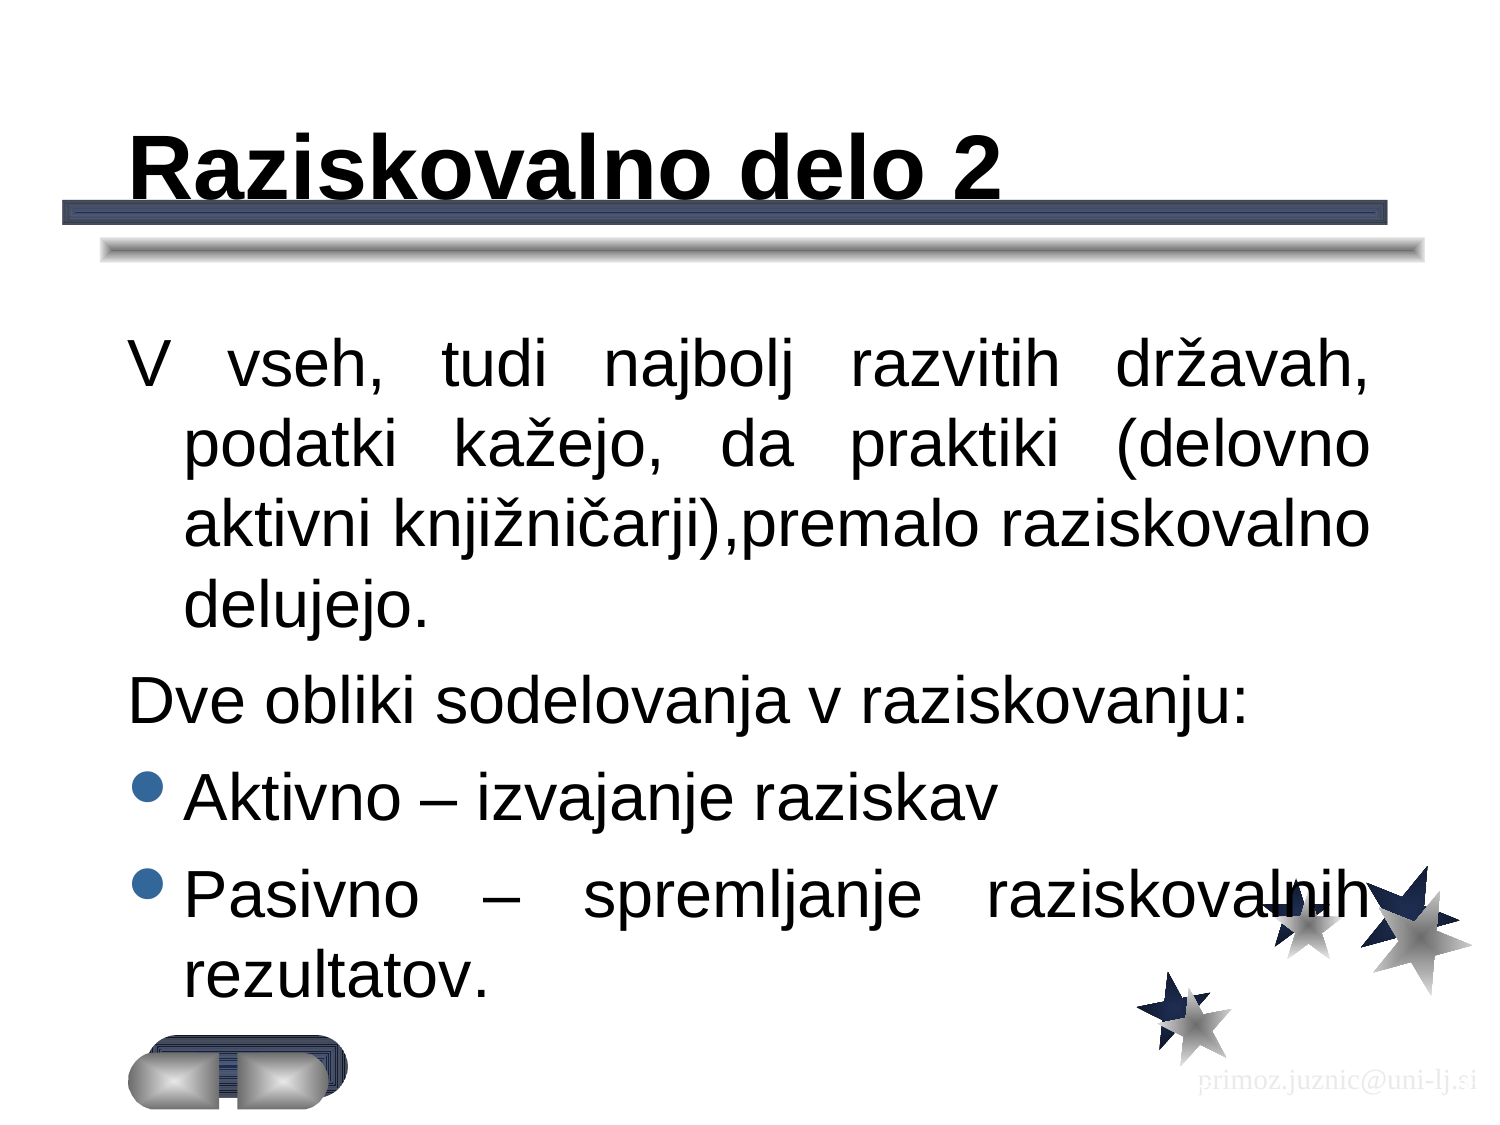

# Raziskovalno delo 2
V vseh, tudi najbolj razvitih državah, podatki kažejo, da praktiki (delovno aktivni knjižničarji),premalo raziskovalno delujejo.
Dve obliki sodelovanja v raziskovanju:
Aktivno – izvajanje raziskav
Pasivno – spremljanje raziskovalnih rezultatov.
Primoz Juznic, BINK, FF, Univerza v Ljubljani